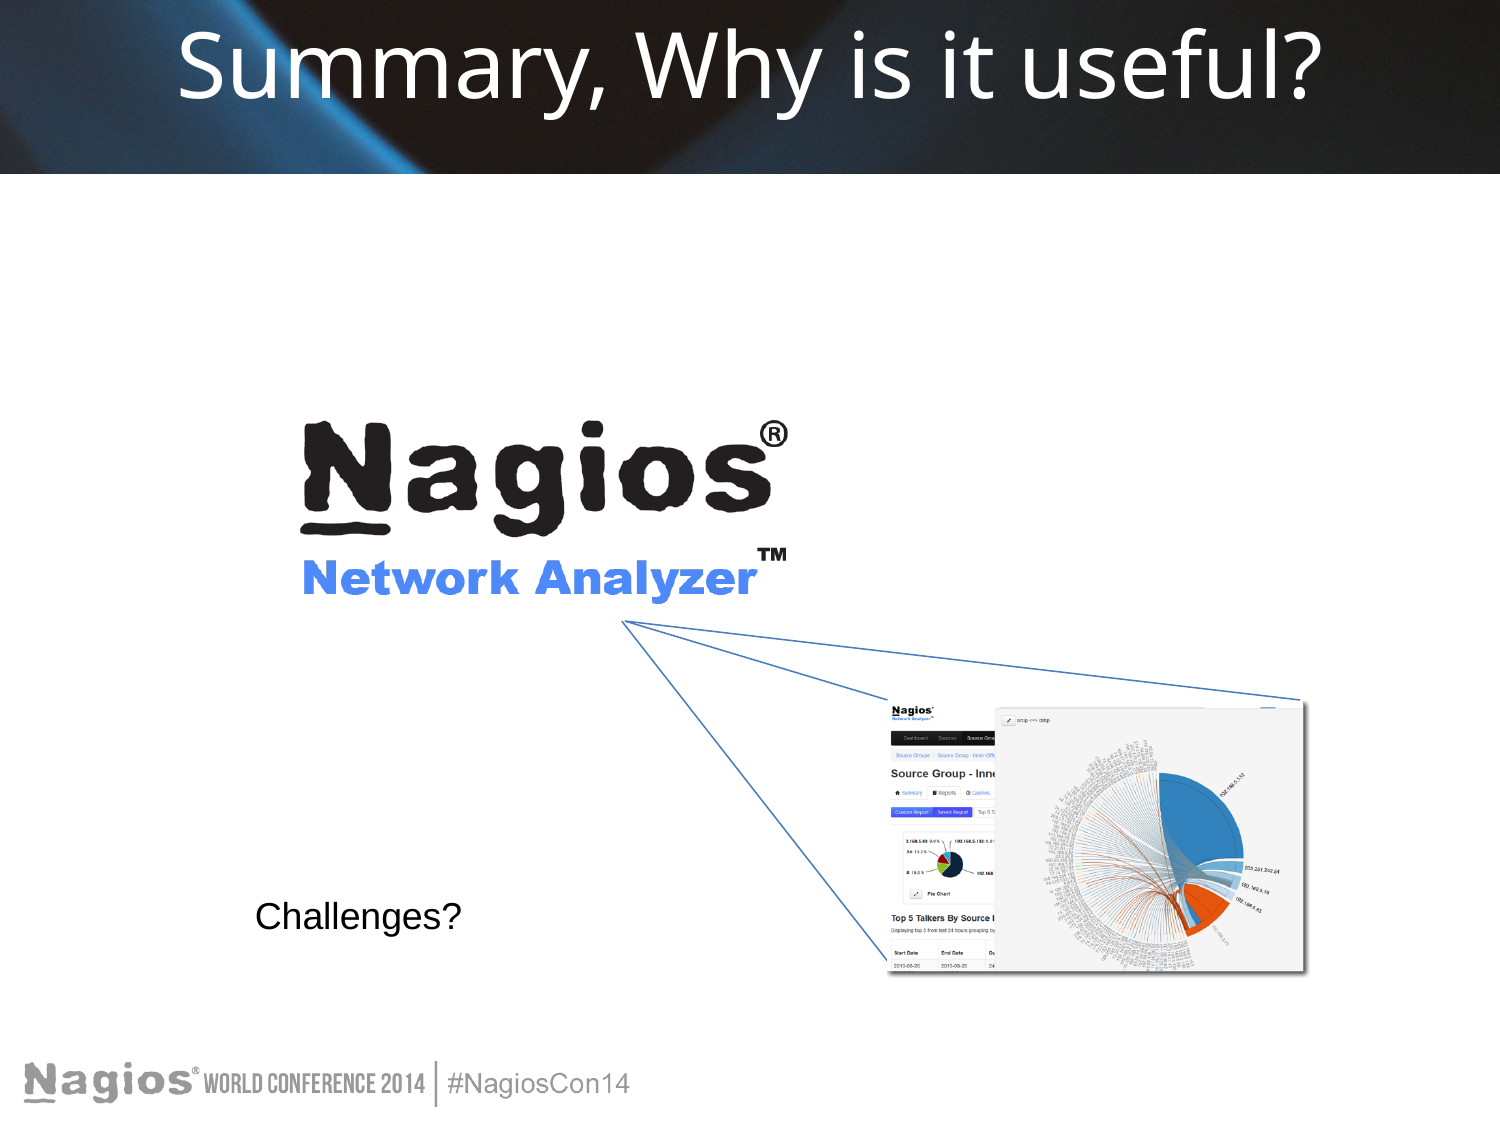

# Summary, Why is it useful?
Challenges?